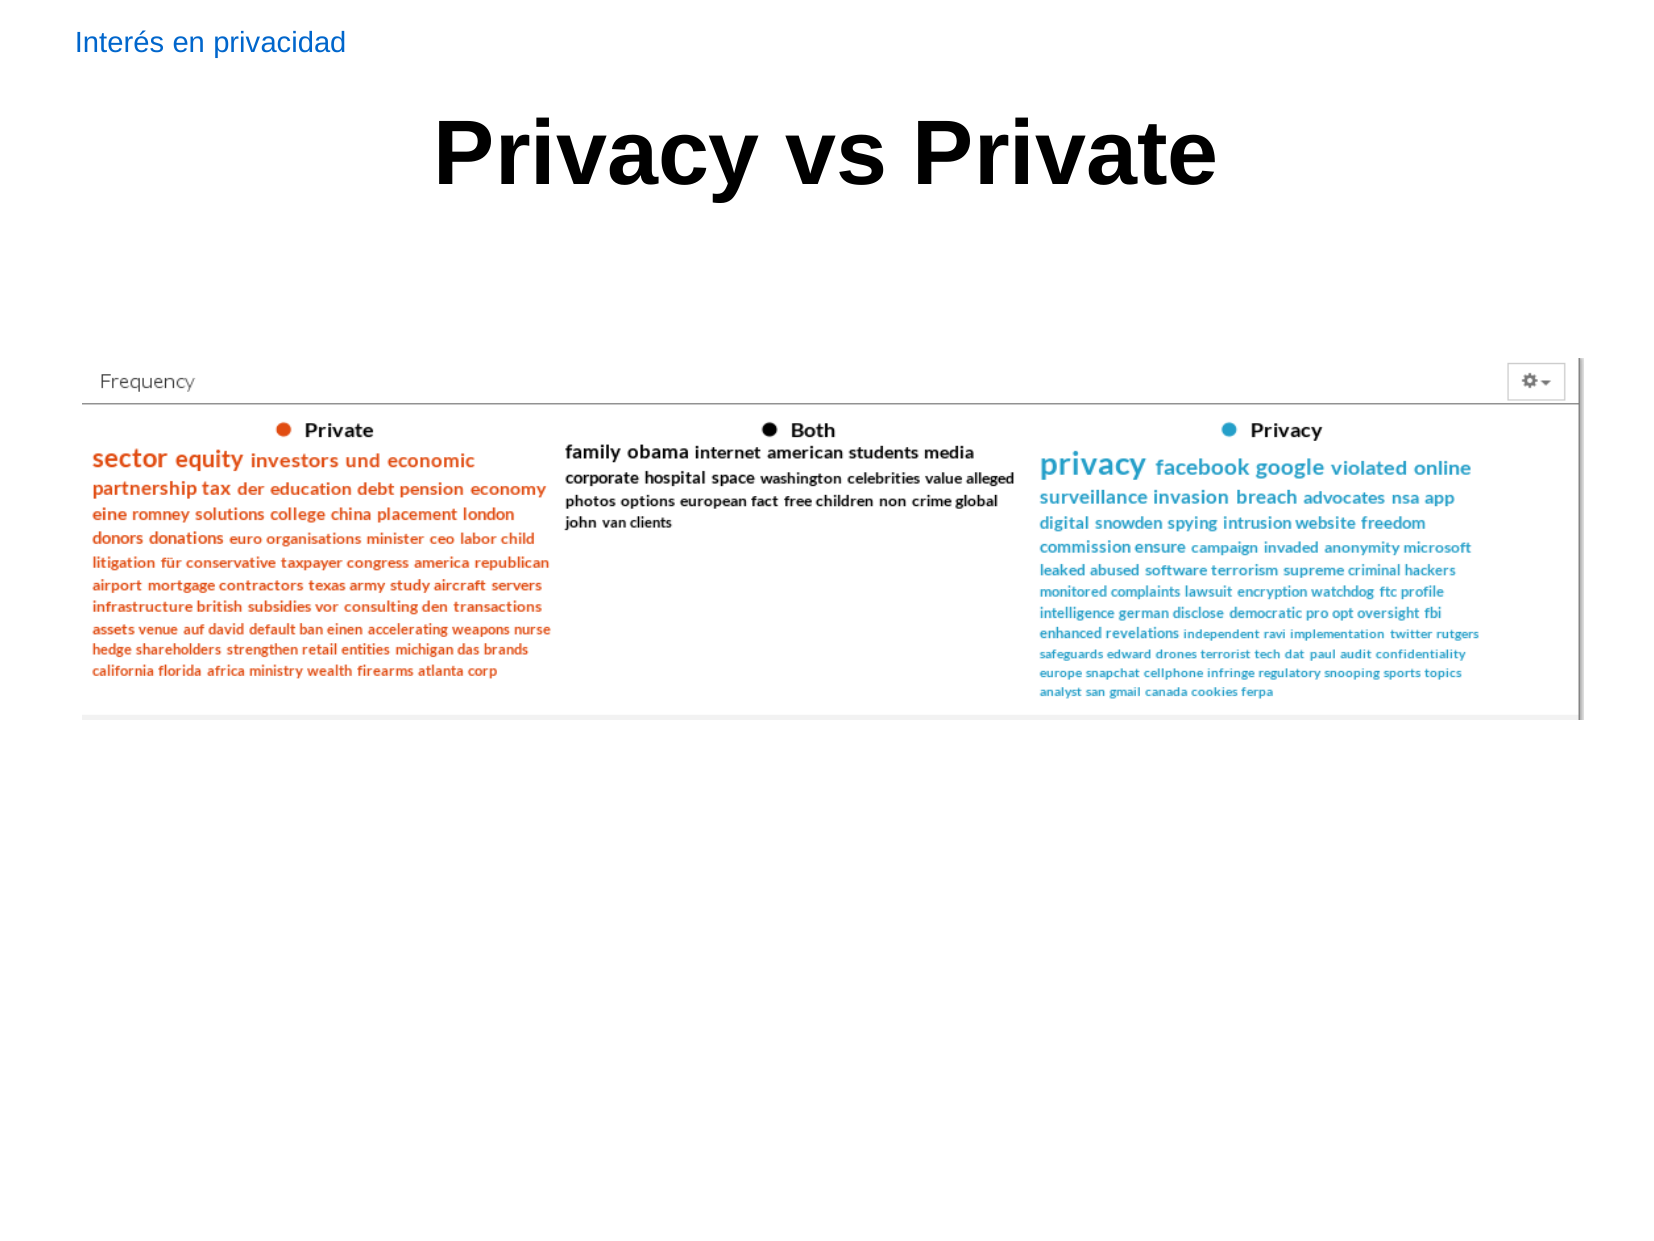

Interés en privacidad
# Privacy vs Private